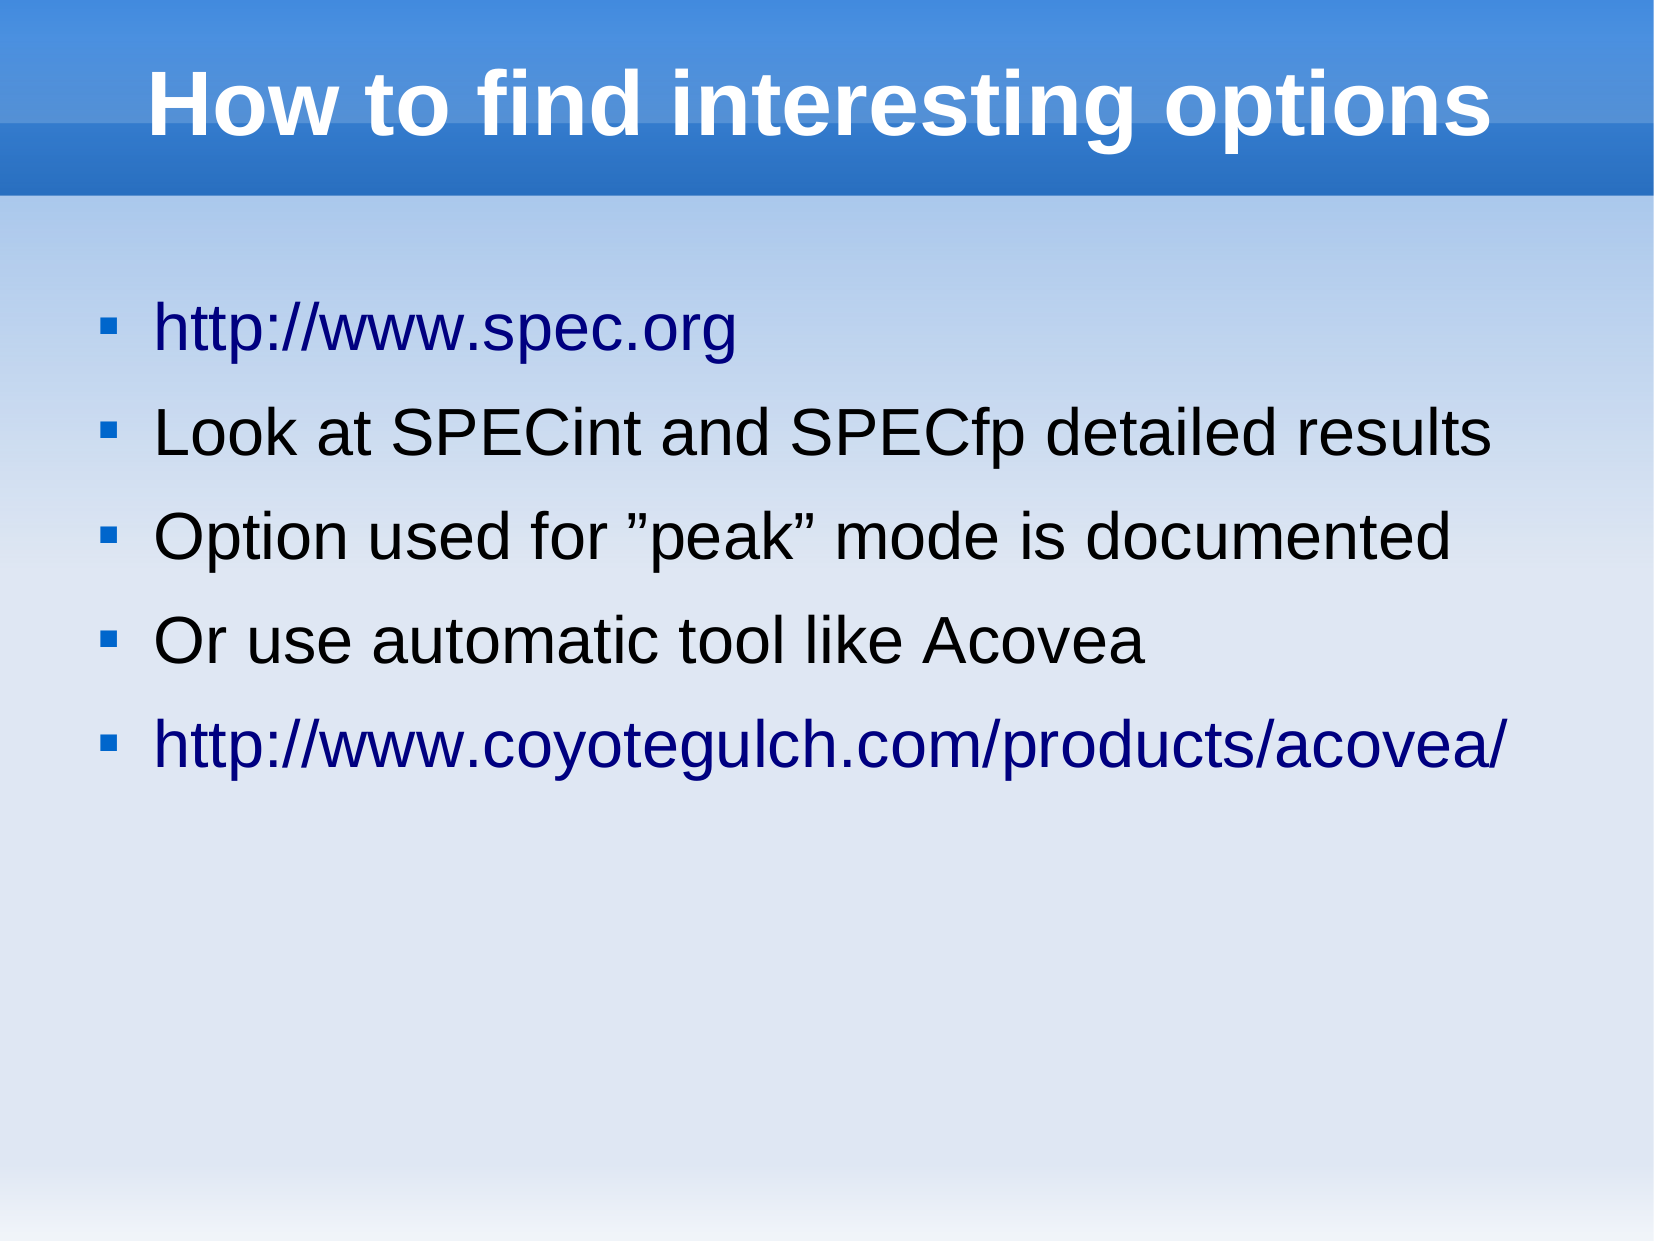

# How to find interesting options
http://www.spec.org
Look at SPECint and SPECfp detailed results
Option used for ”peak” mode is documented
Or use automatic tool like Acovea
http://www.coyotegulch.com/products/acovea/